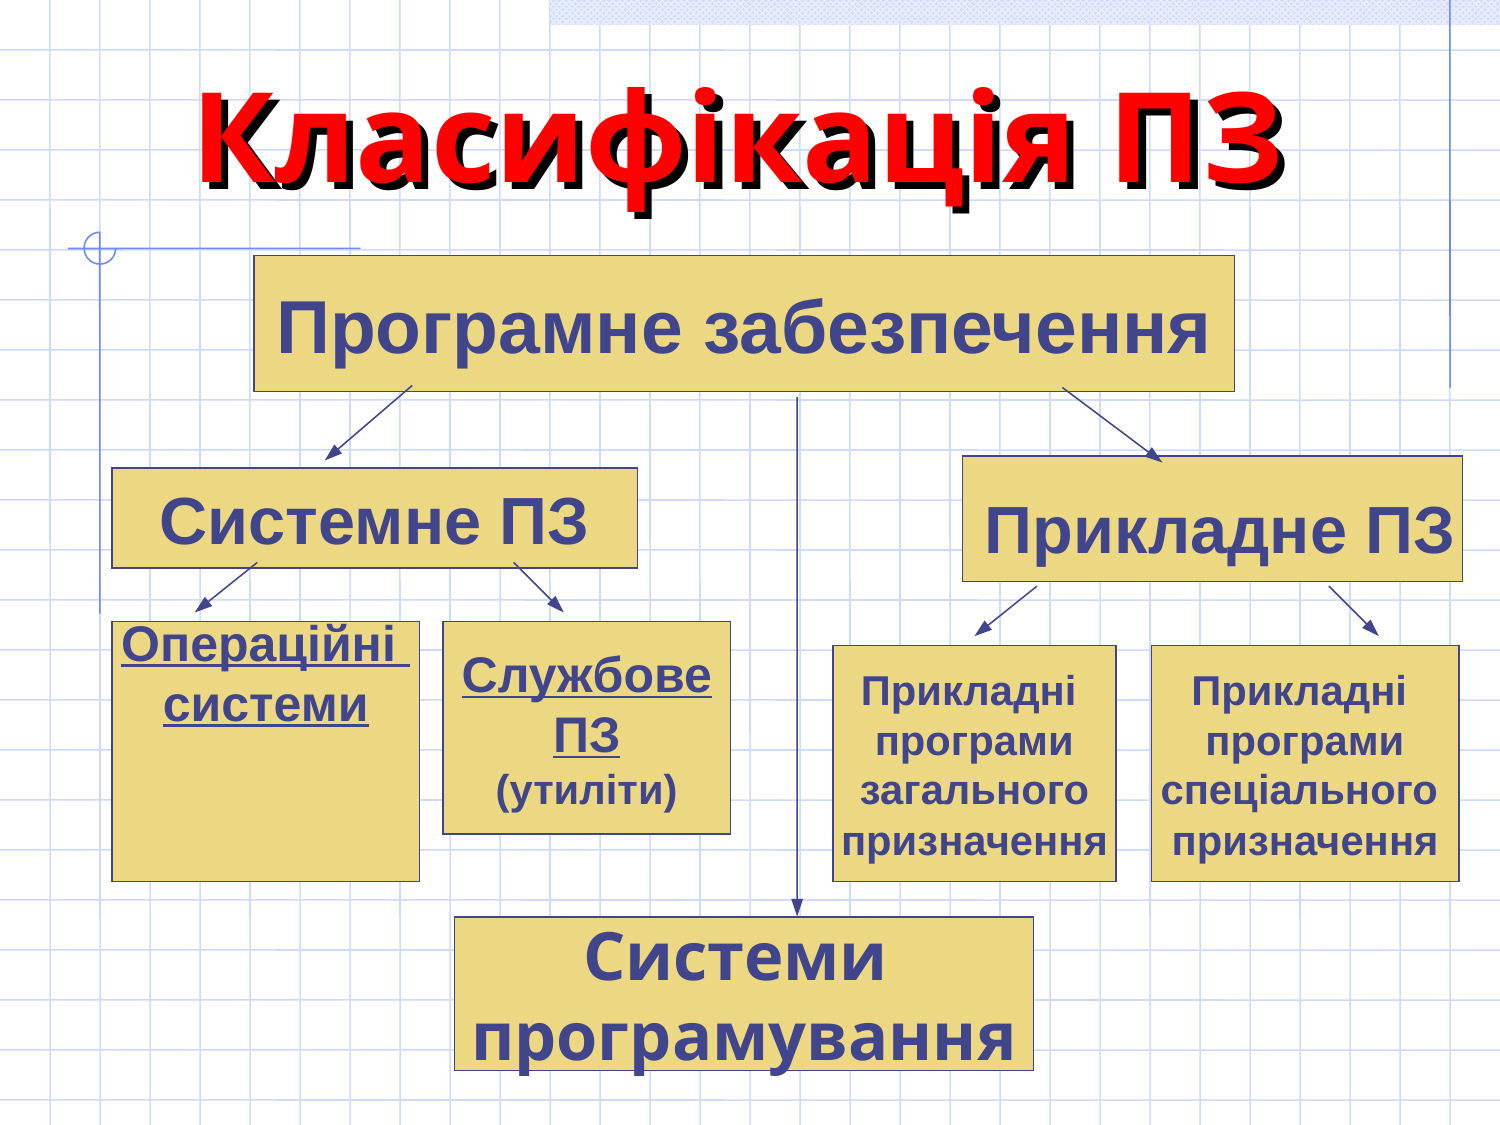

# Класифікація ПЗ
Програмне забезпечення
Системне ПЗ
 Прикладне ПЗ
Операційні
системи
Службове
ПЗ
(утиліти)
Прикладні
програми
загального
призначення
Прикладні
програми
спеціального
призначення
Системи
програмування